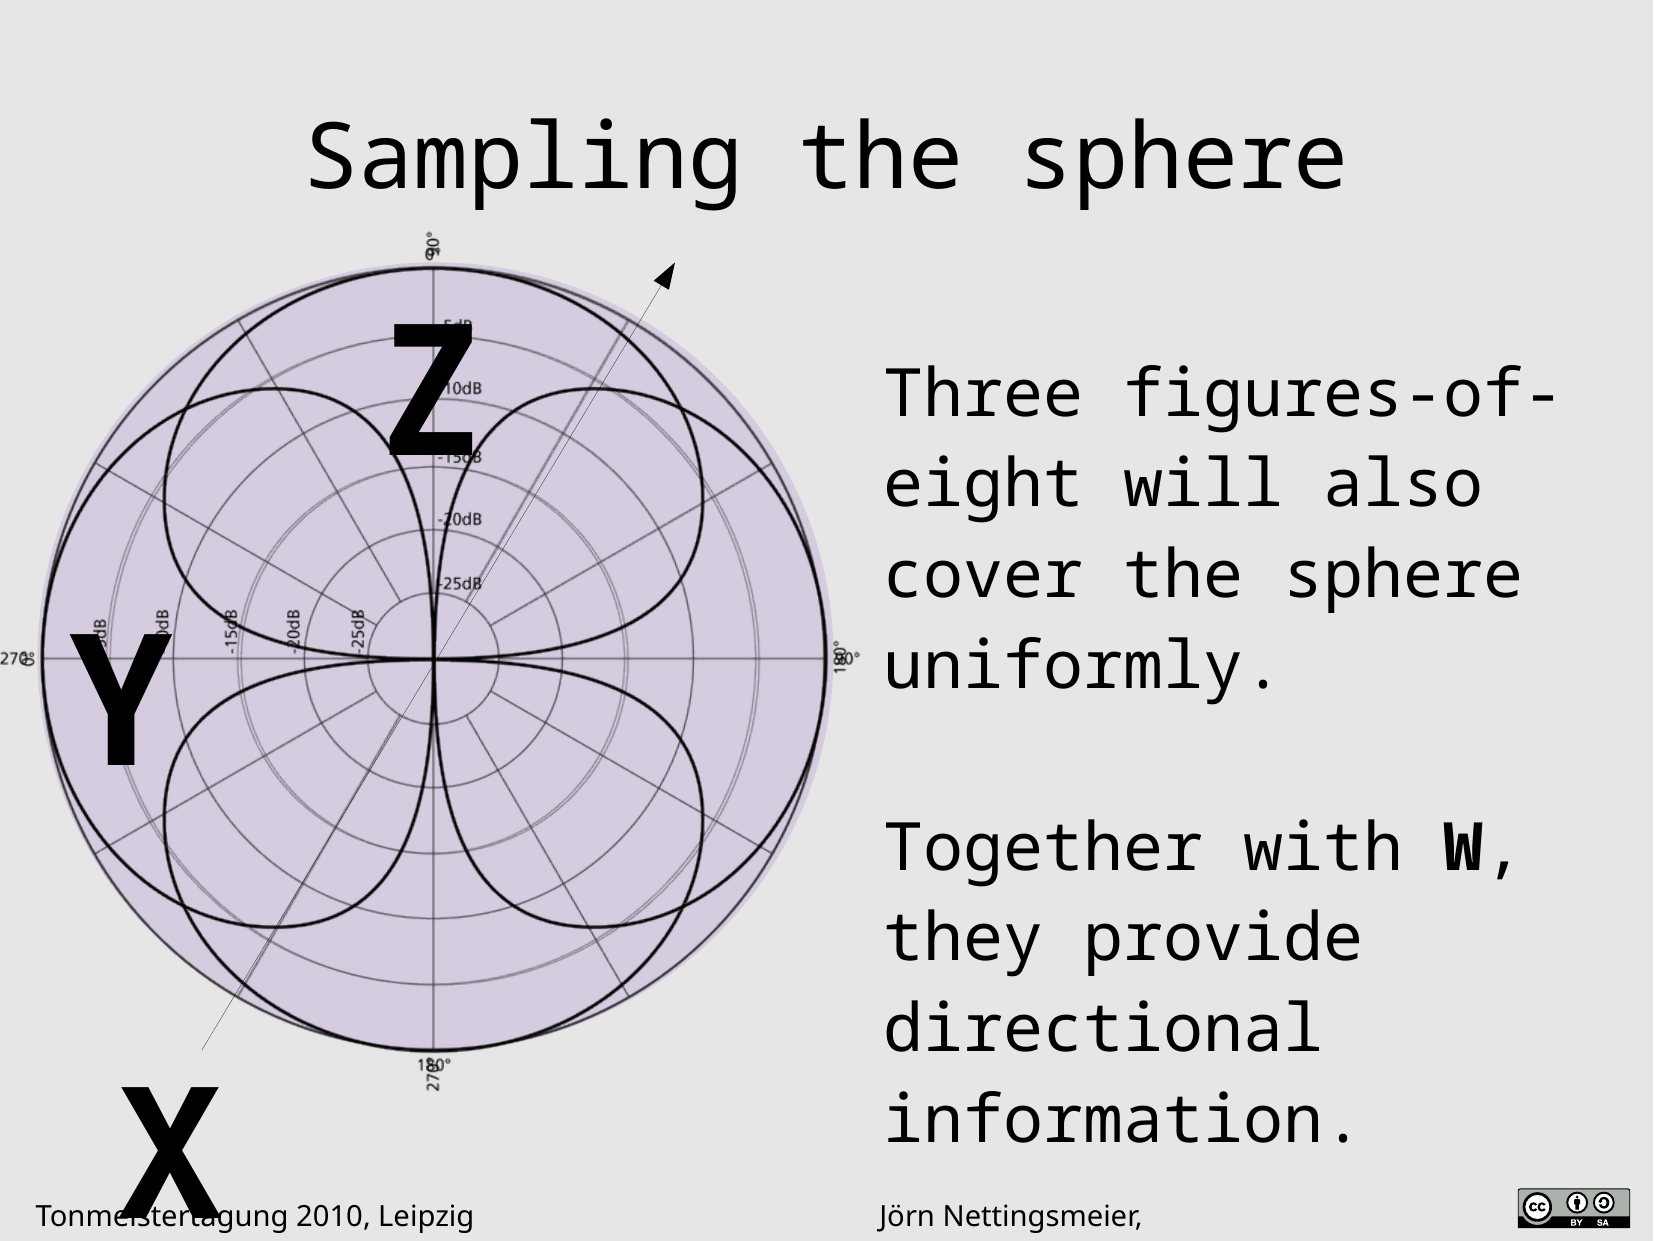

# Sampling the sphere
Z
Three figures-of-eight will also cover the sphere uniformly.
Together with W, they provide directional information.
Y
X